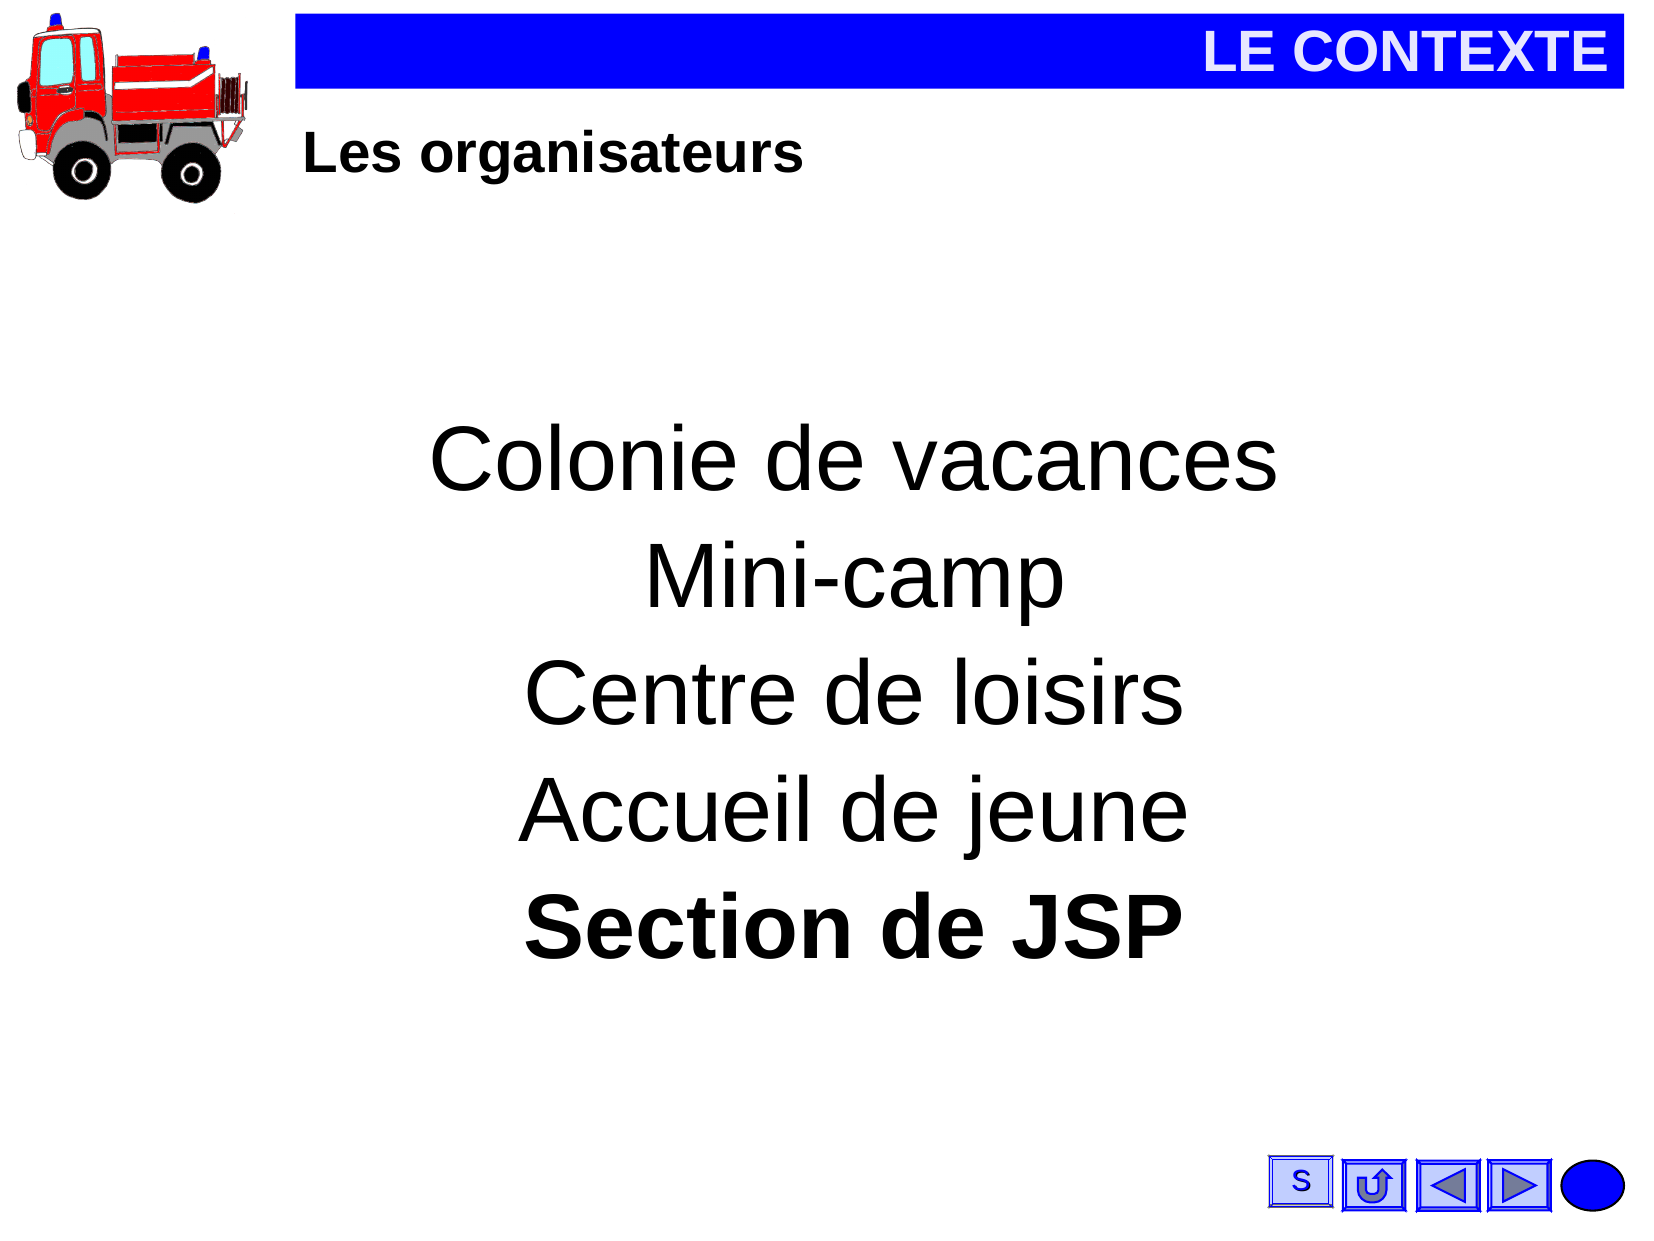

LE CONTEXTE
Les organisateurs
# Colonie de vacances
Mini-camp
Centre de loisirs
Accueil de jeune
Section de JSP